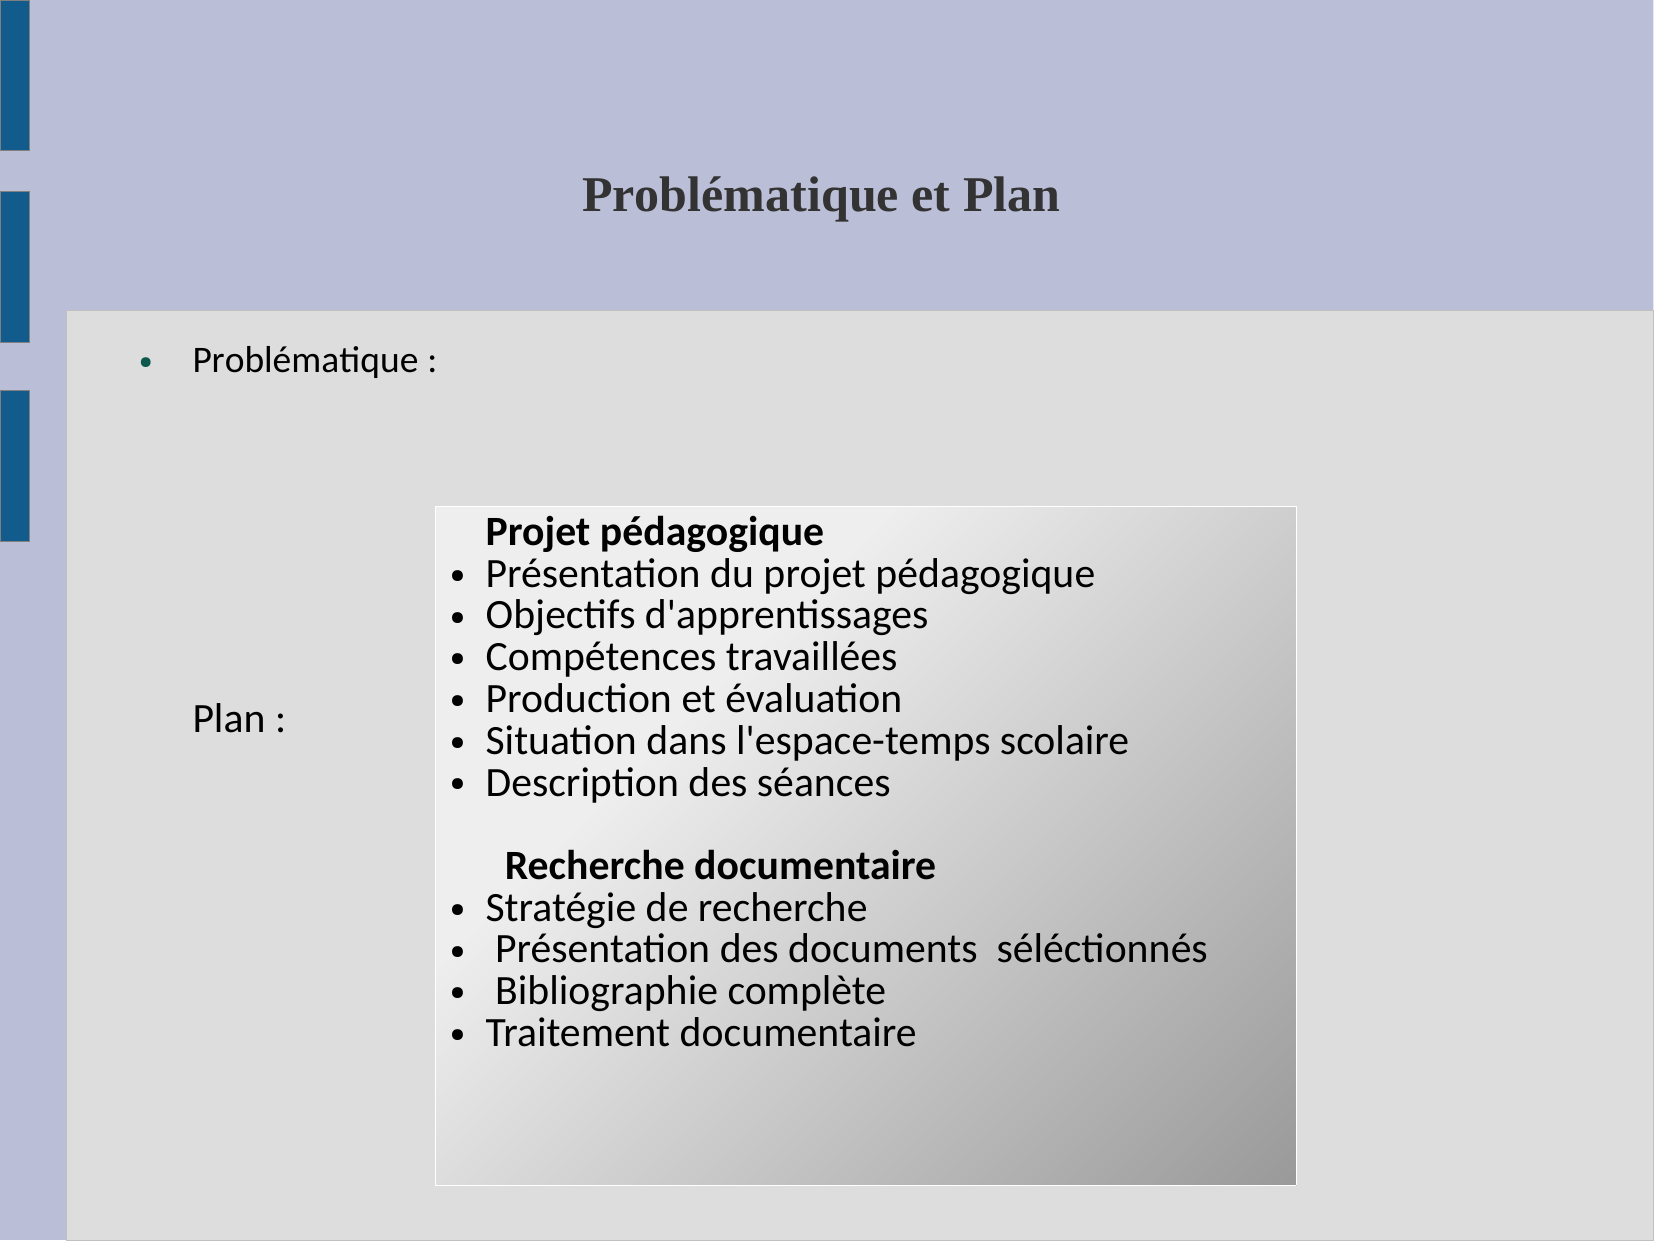

# Problématique et Plan
Problématique :
Plan :
| Projet pédagogique Présentation du projet pédagogique Objectifs d'apprentissages Compétences travaillées Production et évaluation Situation dans l'espace-temps scolaire Description des séances Recherche documentaire Stratégie de recherche Présentation des documents séléctionnés Bibliographie complète Traitement documentaire |
| --- |